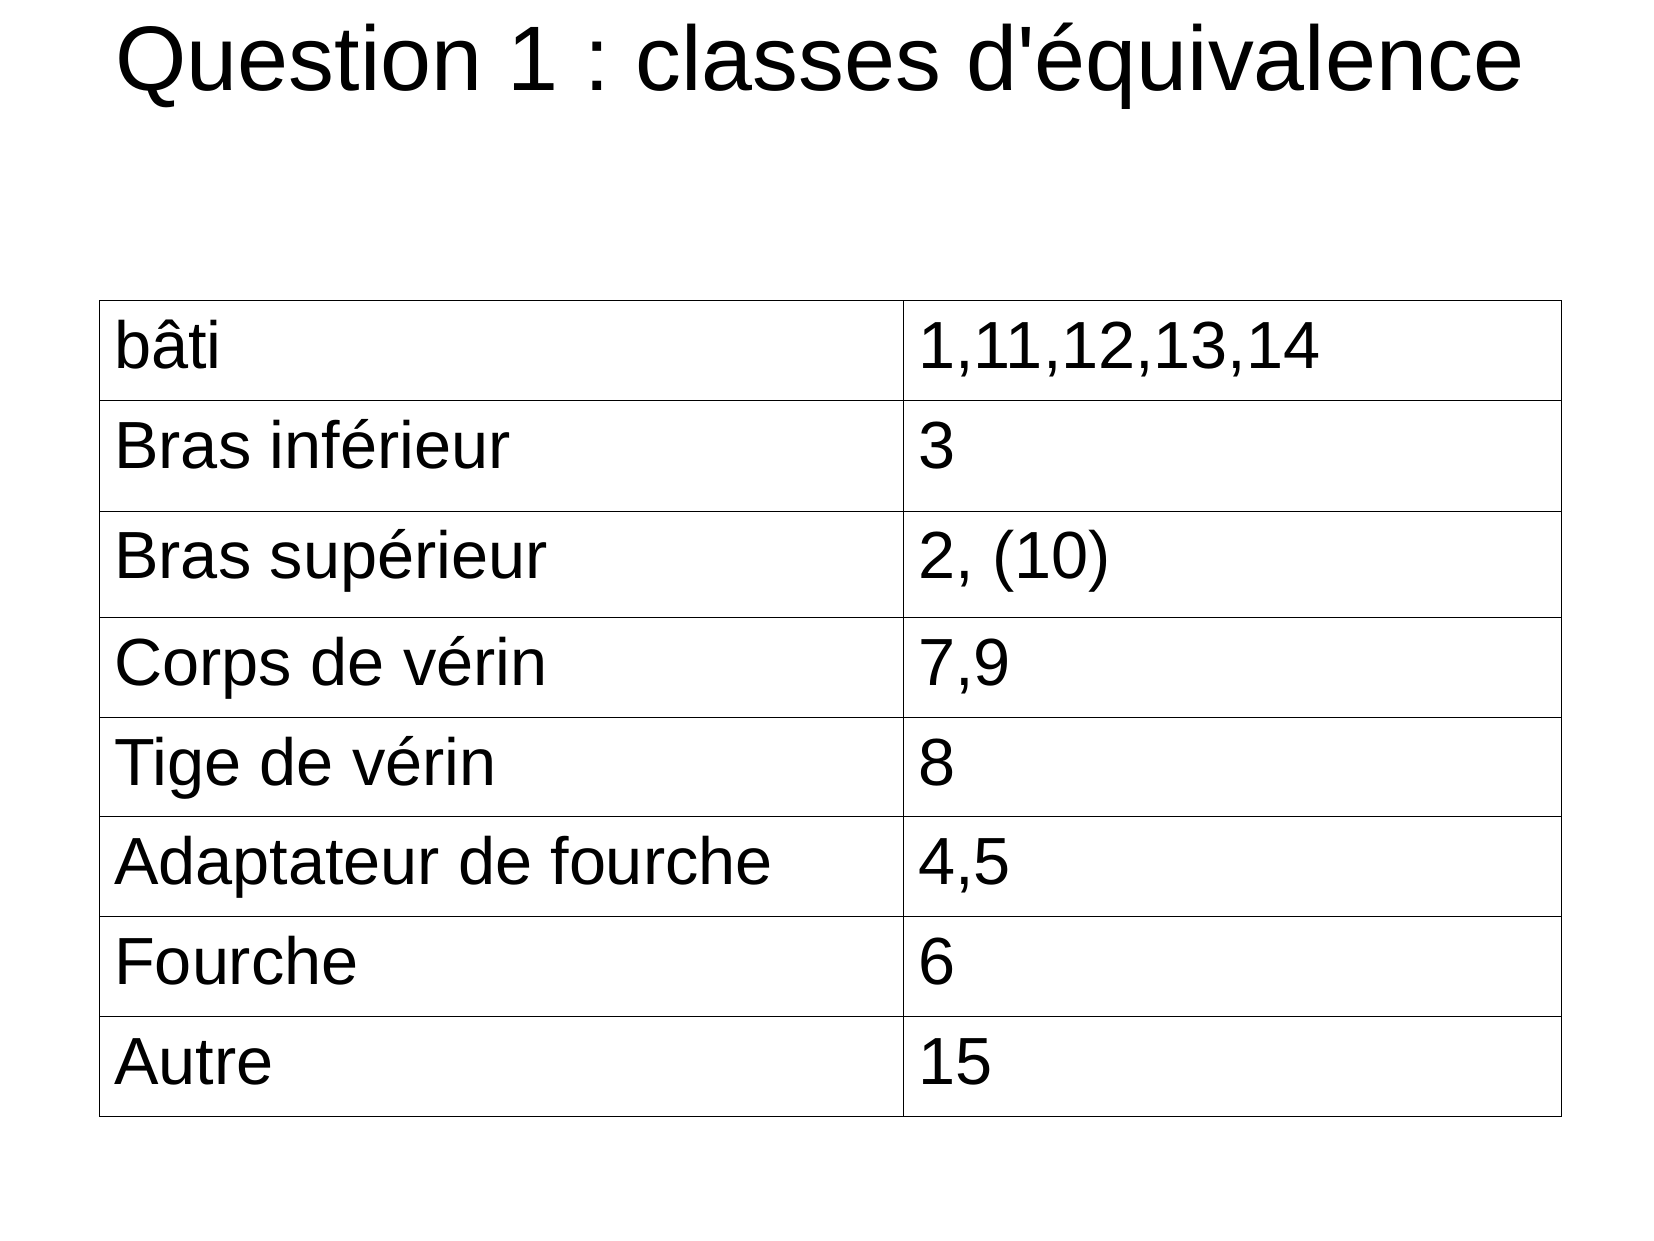

# Question 1 : classes d'équivalence
| bâti | 1,11,12,13,14 |
| --- | --- |
| Bras inférieur | 3 |
| Bras supérieur | 2, (10) |
| Corps de vérin | 7,9 |
| Tige de vérin | 8 |
| Adaptateur de fourche | 4,5 |
| Fourche | 6 |
| Autre | 15 |